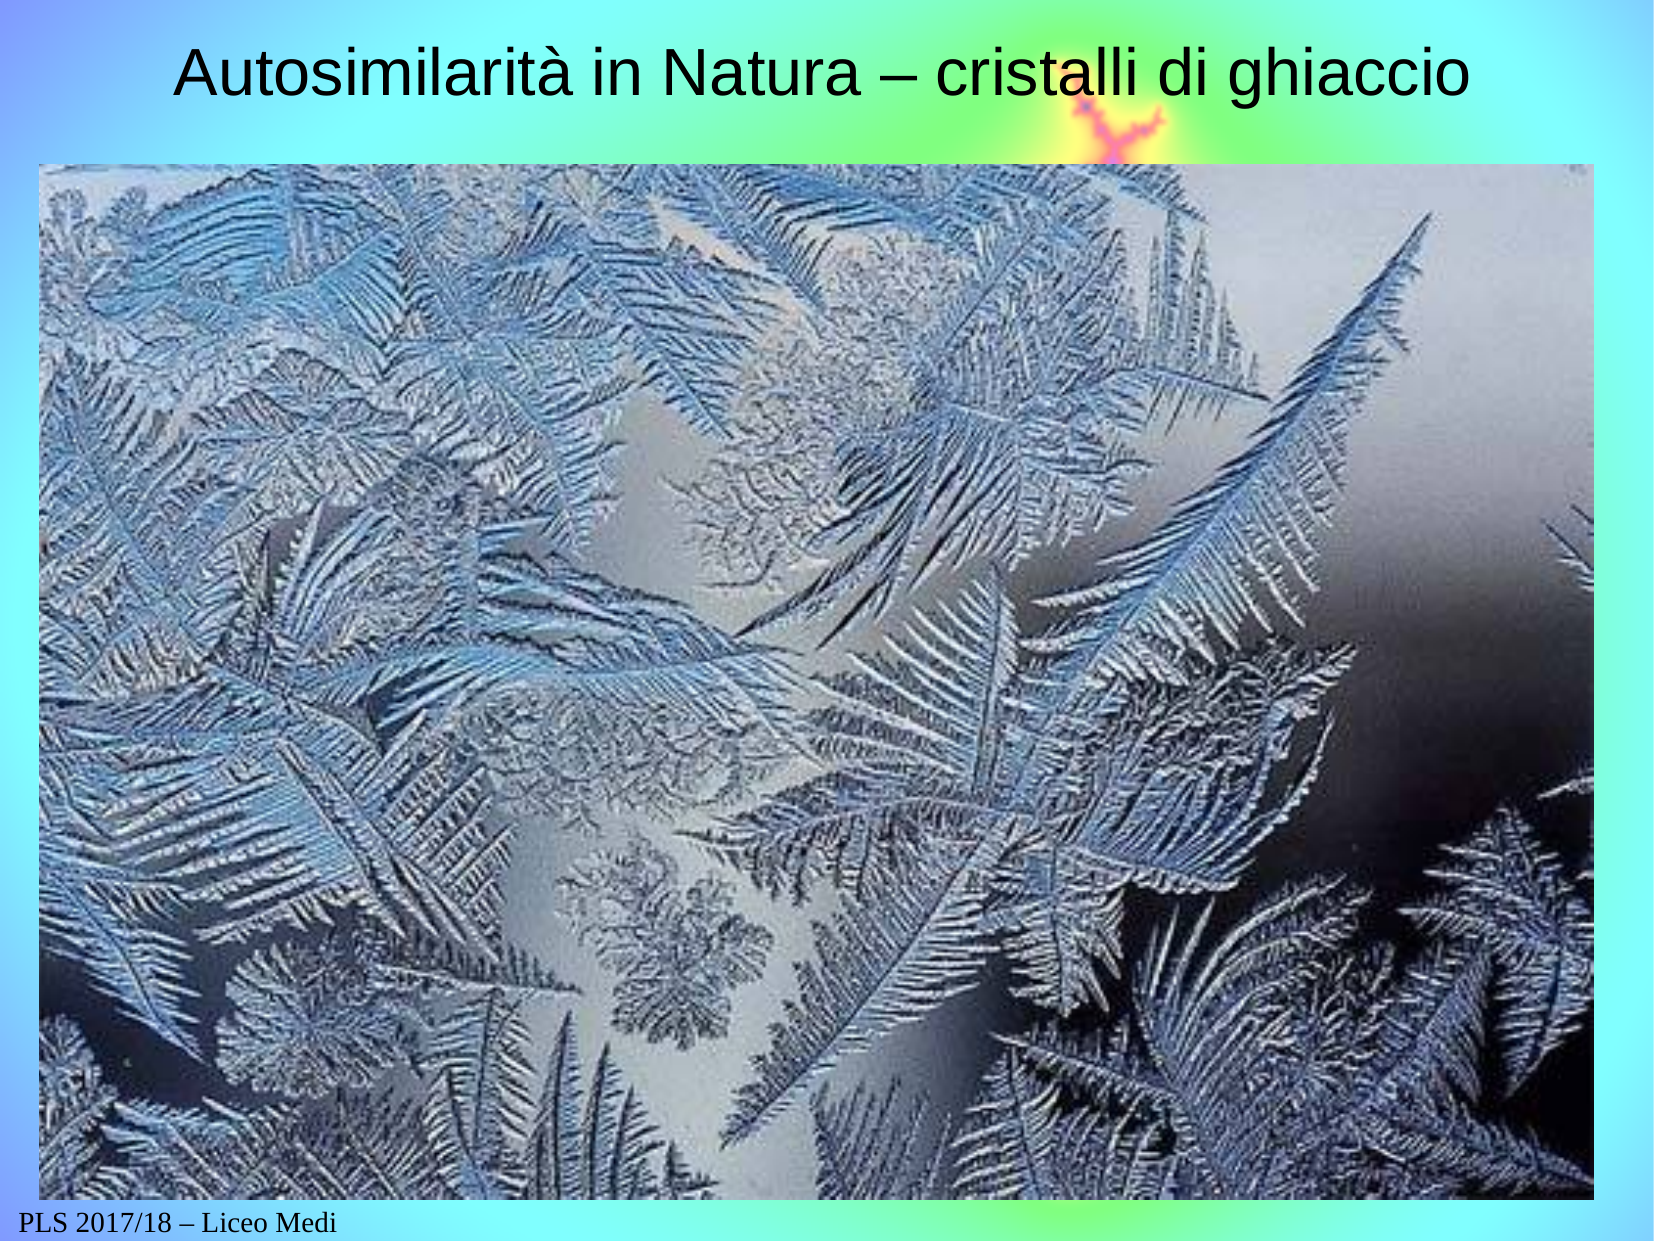

# Autosimilarità in Natura – cristalli di ghiaccio